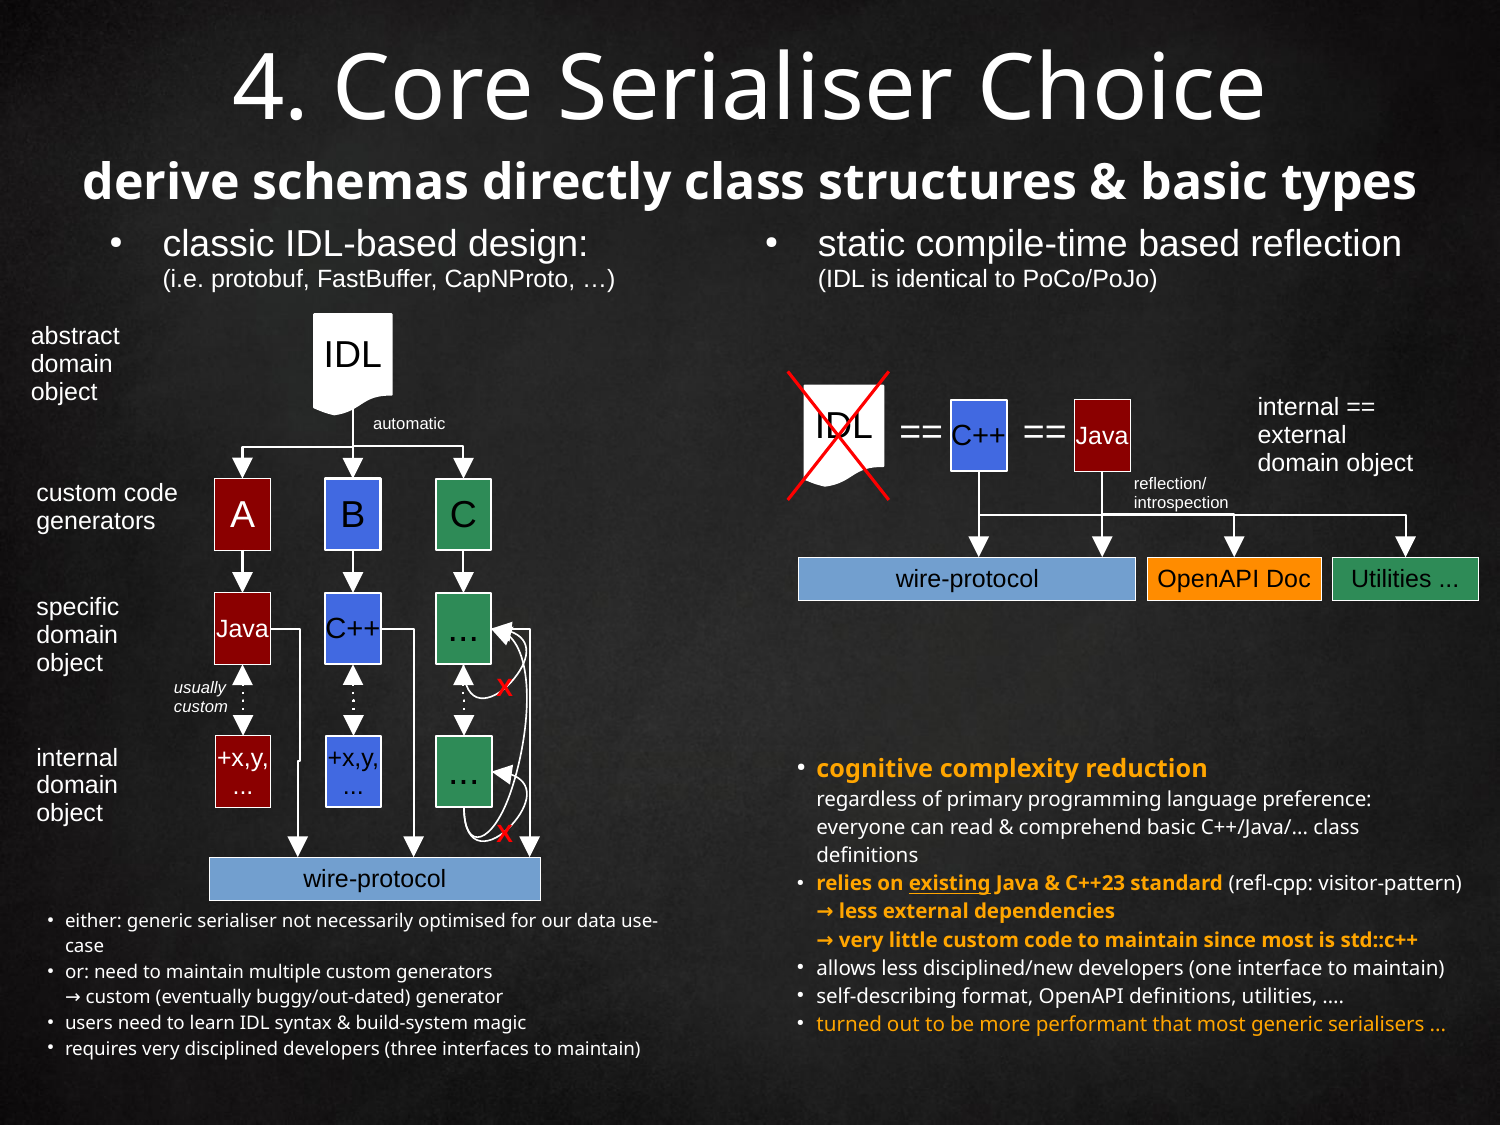

# 4. Core Serialiser Choice derive schemas directly class structures & basic types
classic IDL-based design:
(i.e. protobuf, FastBuffer, CapNProto, …)
static compile-time based reflection
(IDL is identical to PoCo/PoJo)
abstract
domain object
IDL
IDL
internal == external
domain object
C++
Java
automatic
 ==
 ==
reflection/introspection
custom code
generators
A
B
C
wire-protocol
OpenAPI Doc
Utilities ...
specific
domain object
Java
C++
...
X
usually
custom
internal
domain object
+x,y,
...
+x,y,
...
...
cognitive complexity reduction
regardless of primary programming language preference:
everyone can read & comprehend basic C++/Java/... class definitions
relies on existing Java & C++23 standard (refl-cpp: visitor-pattern)
→ less external dependencies
→ very little custom code to maintain since most is std::c++
allows less disciplined/new developers (one interface to maintain)
self-describing format, OpenAPI definitions, utilities, ….
turned out to be more performant that most generic serialisers ...
X
wire-protocol
either: generic serialiser not necessarily optimised for our data use-case
or: need to maintain multiple custom generators
→ custom (eventually buggy/out-dated) generator
users need to learn IDL syntax & build-system magic
requires very disciplined developers (three interfaces to maintain)